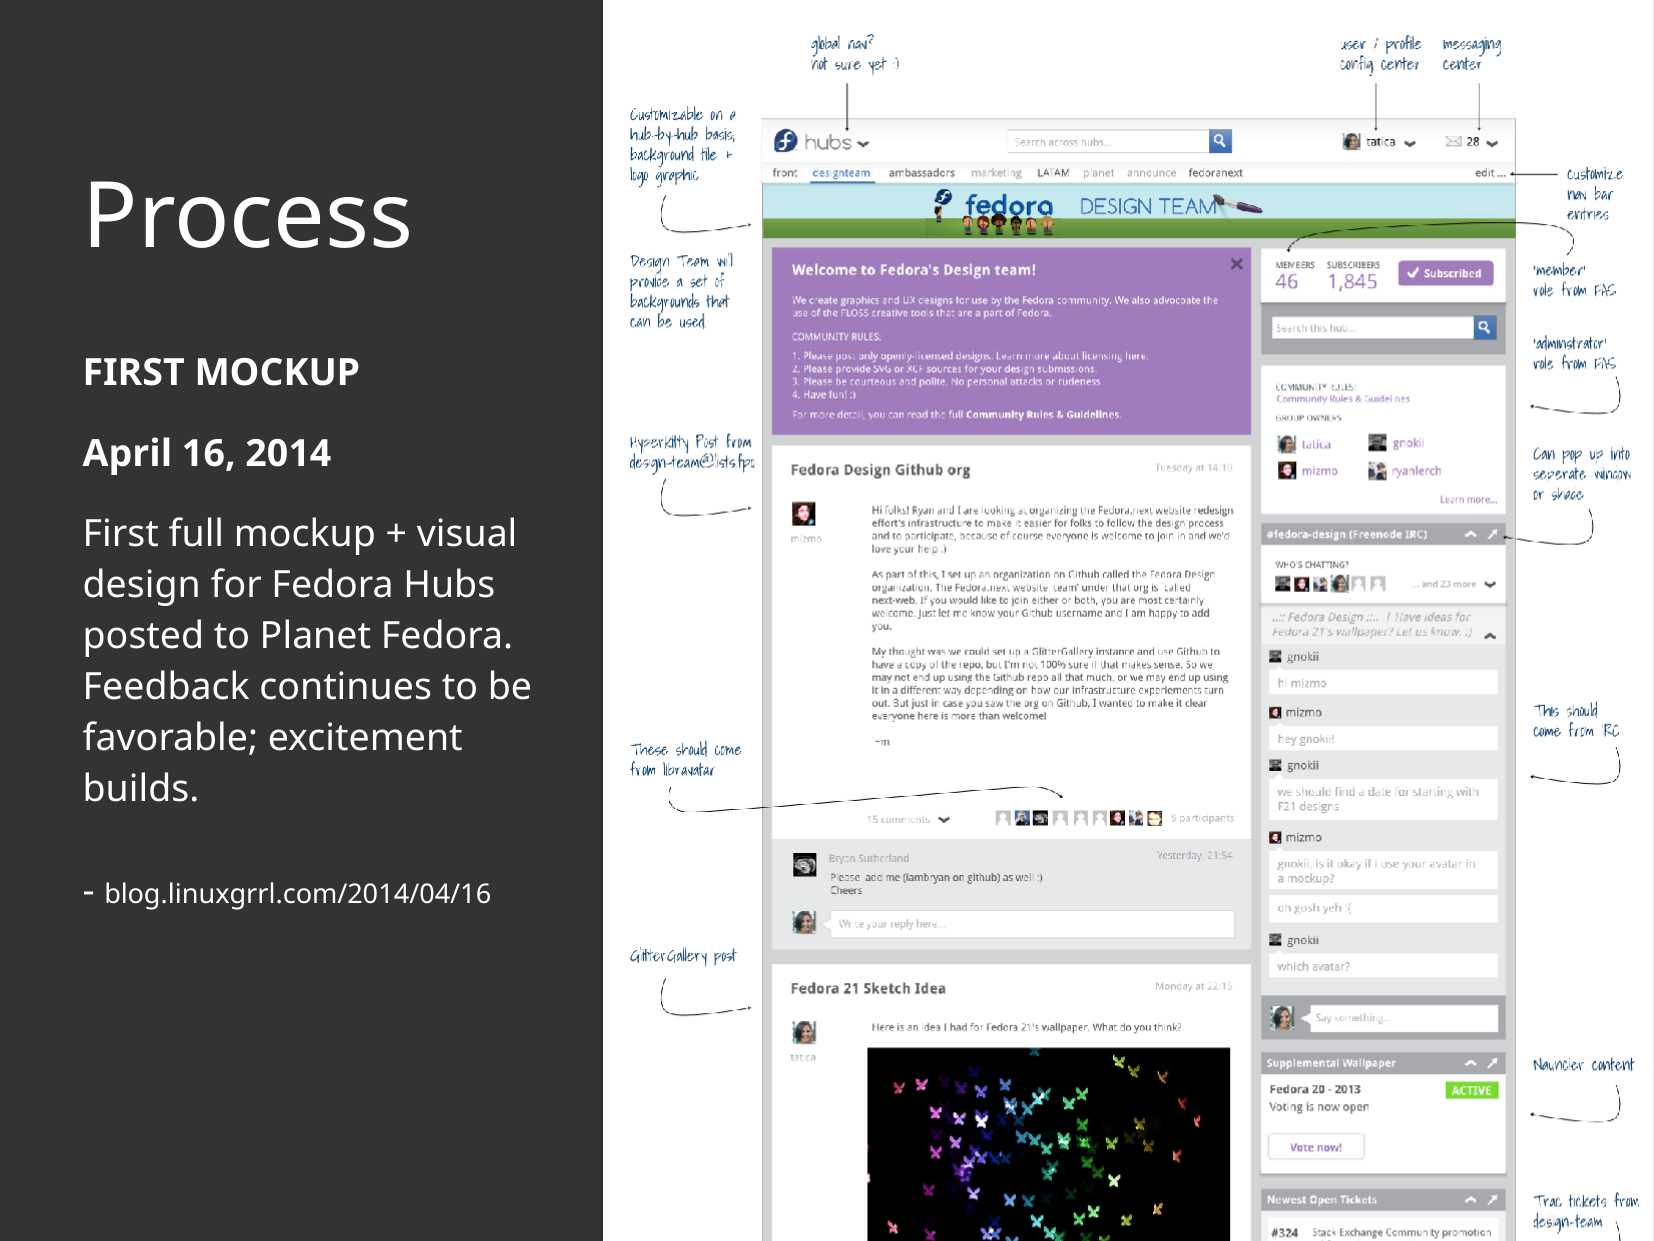

# Process
FIRST MOCKUP
April 16, 2014
First full mockup + visual
design for Fedora Hubs
posted to Planet Fedora.
Feedback continues to be favorable; excitement
builds.
- blog.linuxgrrl.com/2014/04/16